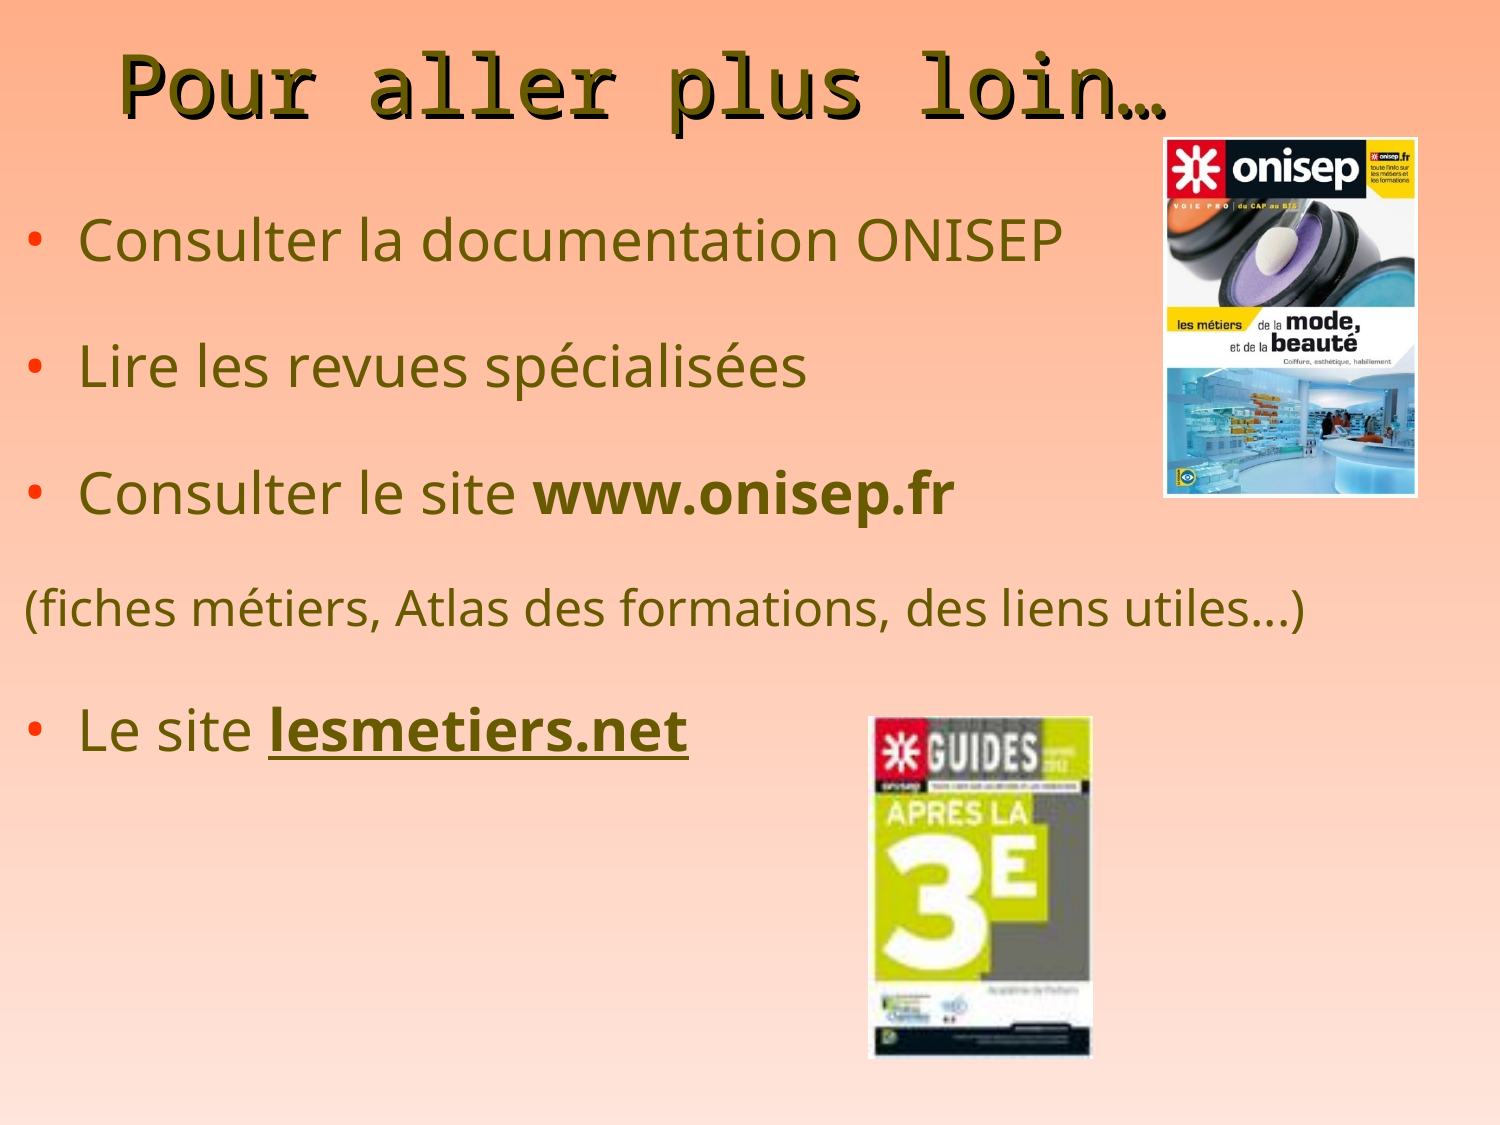

Pour aller plus loin…
Consulter la documentation ONISEP
Lire les revues spécialisées
Consulter le site www.onisep.fr
(fiches métiers, Atlas des formations, des liens utiles...)‏
Le site lesmetiers.net